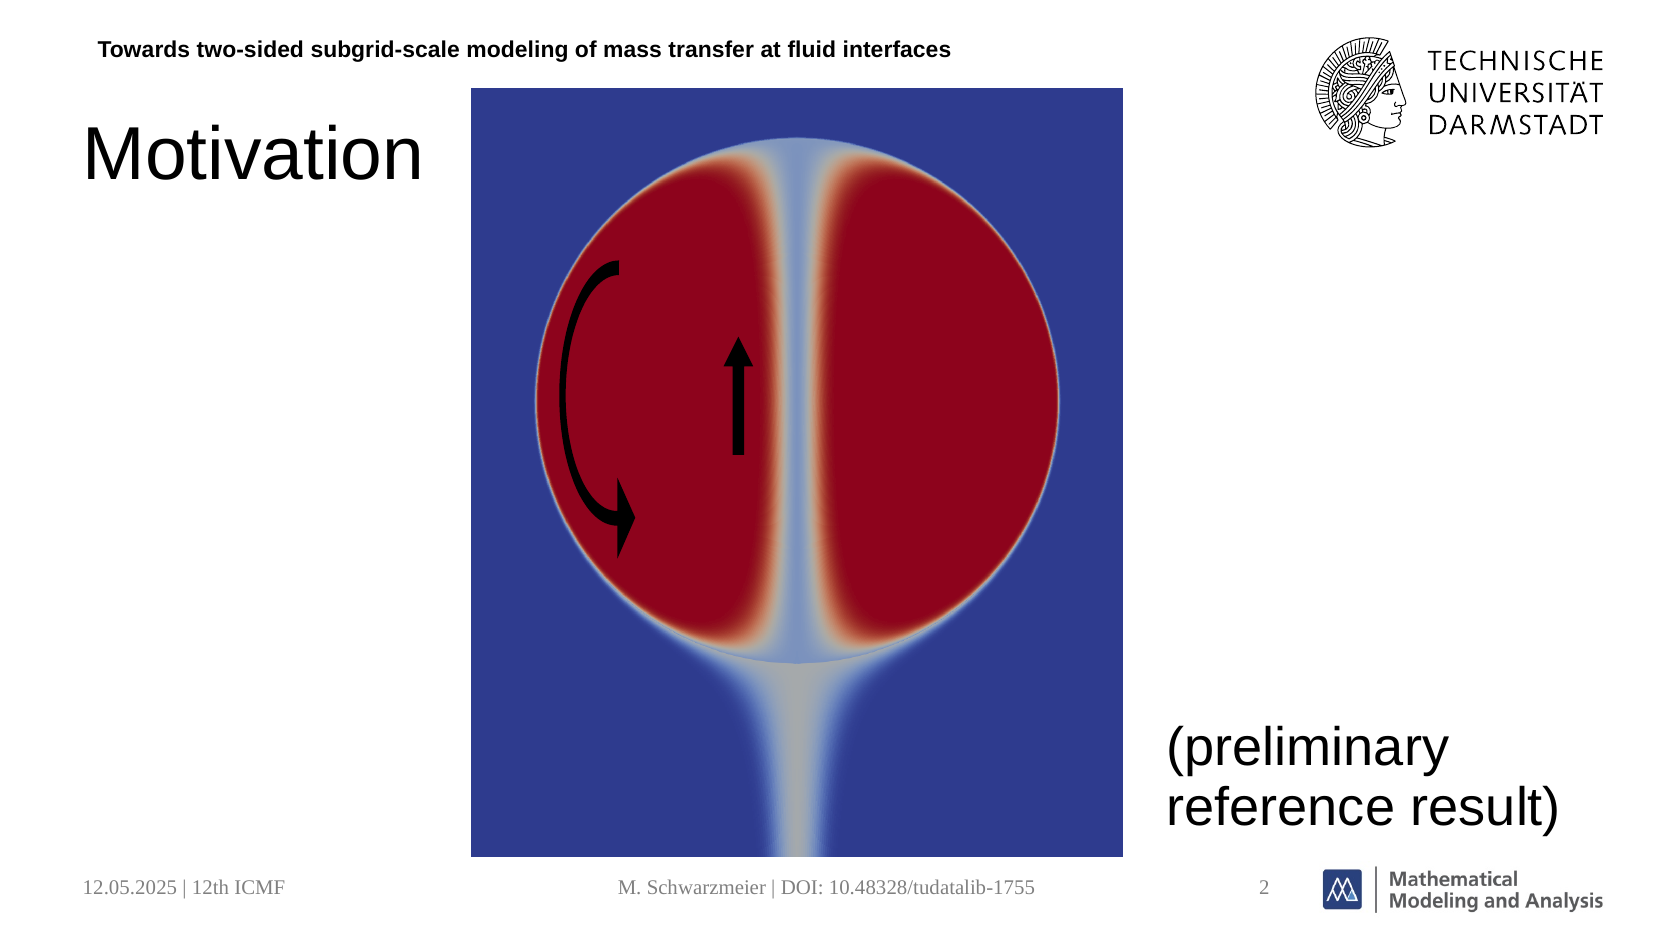

# Motivation
(preliminary reference result)
12.05.2025 | 12th ICMF
M. Schwarzmeier | DOI: 10.48328/tudatalib-1755
2